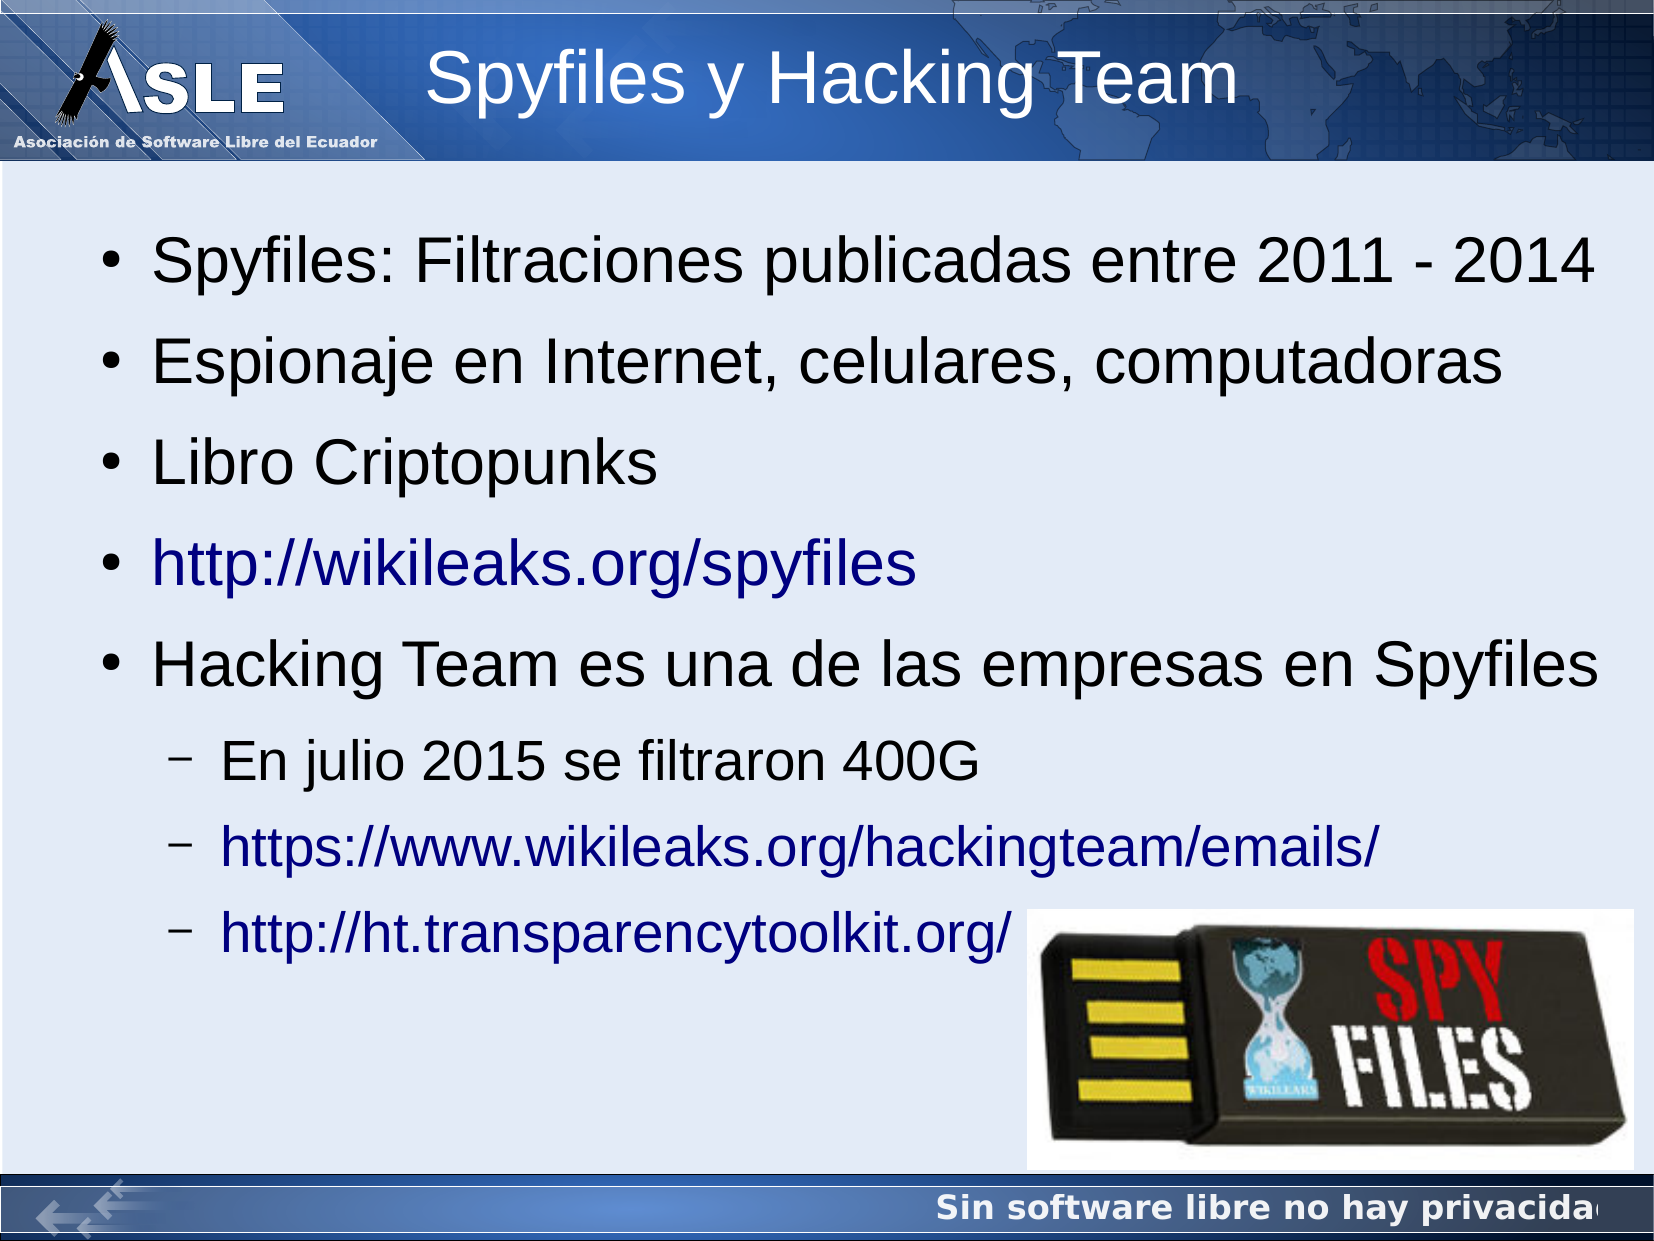

# Spyfiles y Hacking Team
Spyfiles: Filtraciones publicadas entre 2011 - 2014
Espionaje en Internet, celulares, computadoras
Libro Criptopunks
http://wikileaks.org/spyfiles
Hacking Team es una de las empresas en Spyfiles
En julio 2015 se filtraron 400G
https://www.wikileaks.org/hackingteam/emails/
http://ht.transparencytoolkit.org/